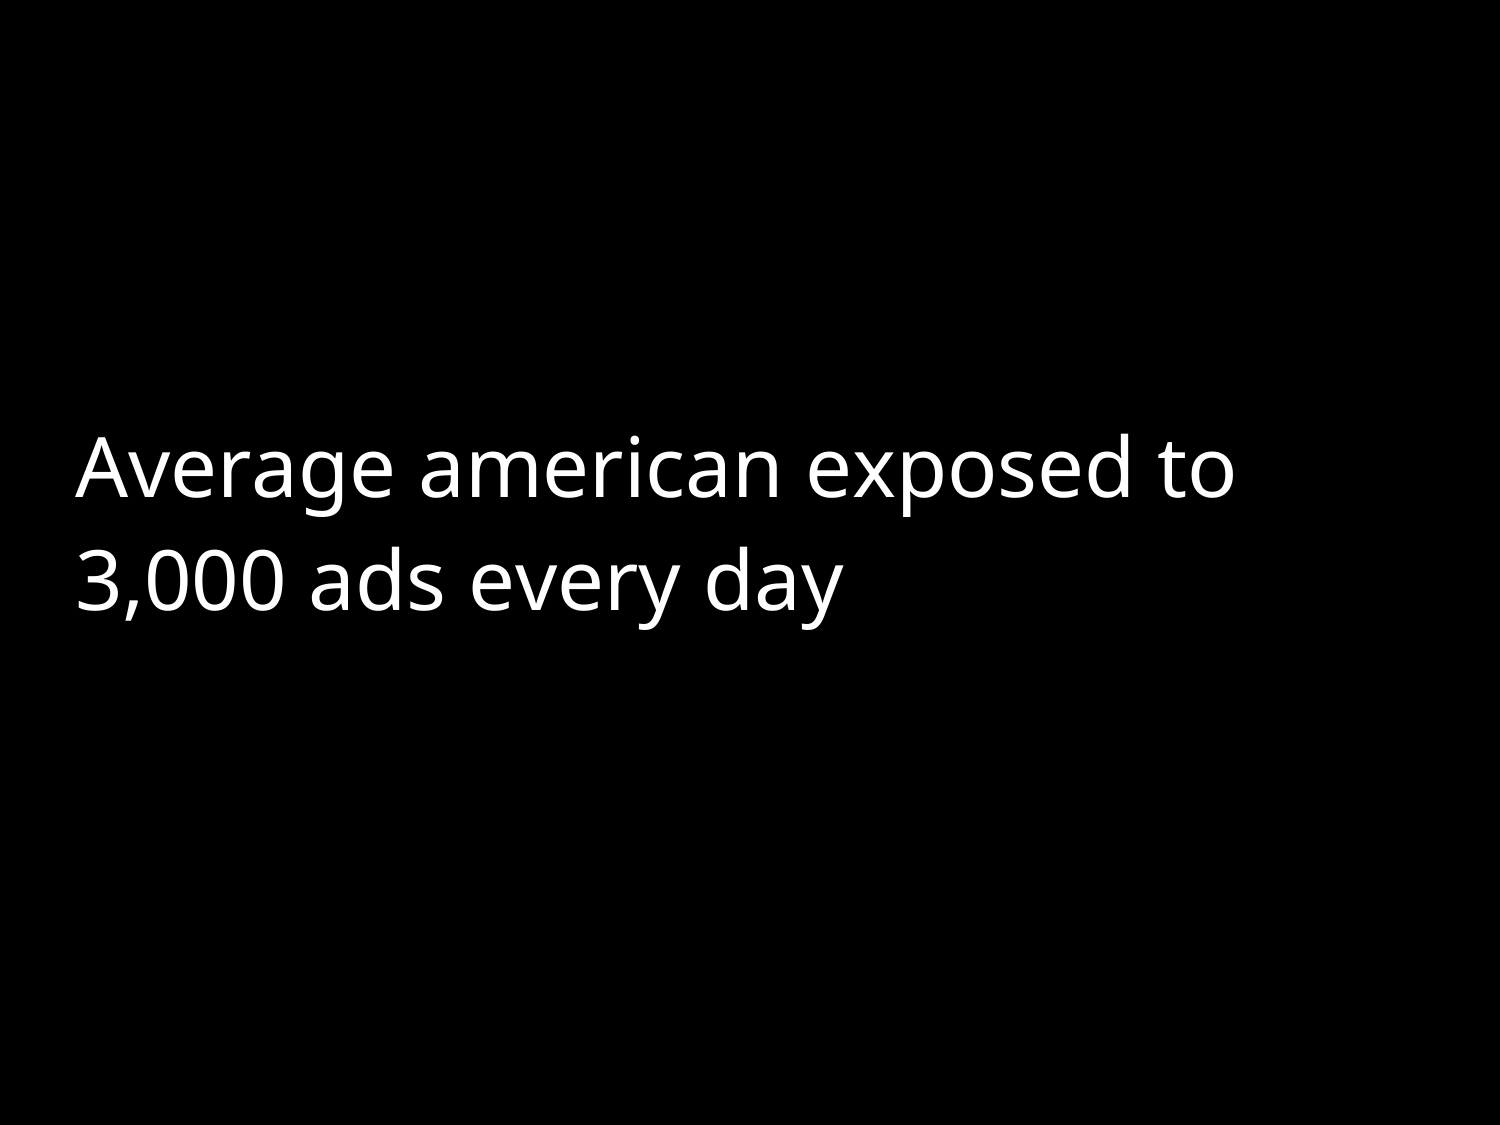

# Average american exposed to 3,000 ads every day